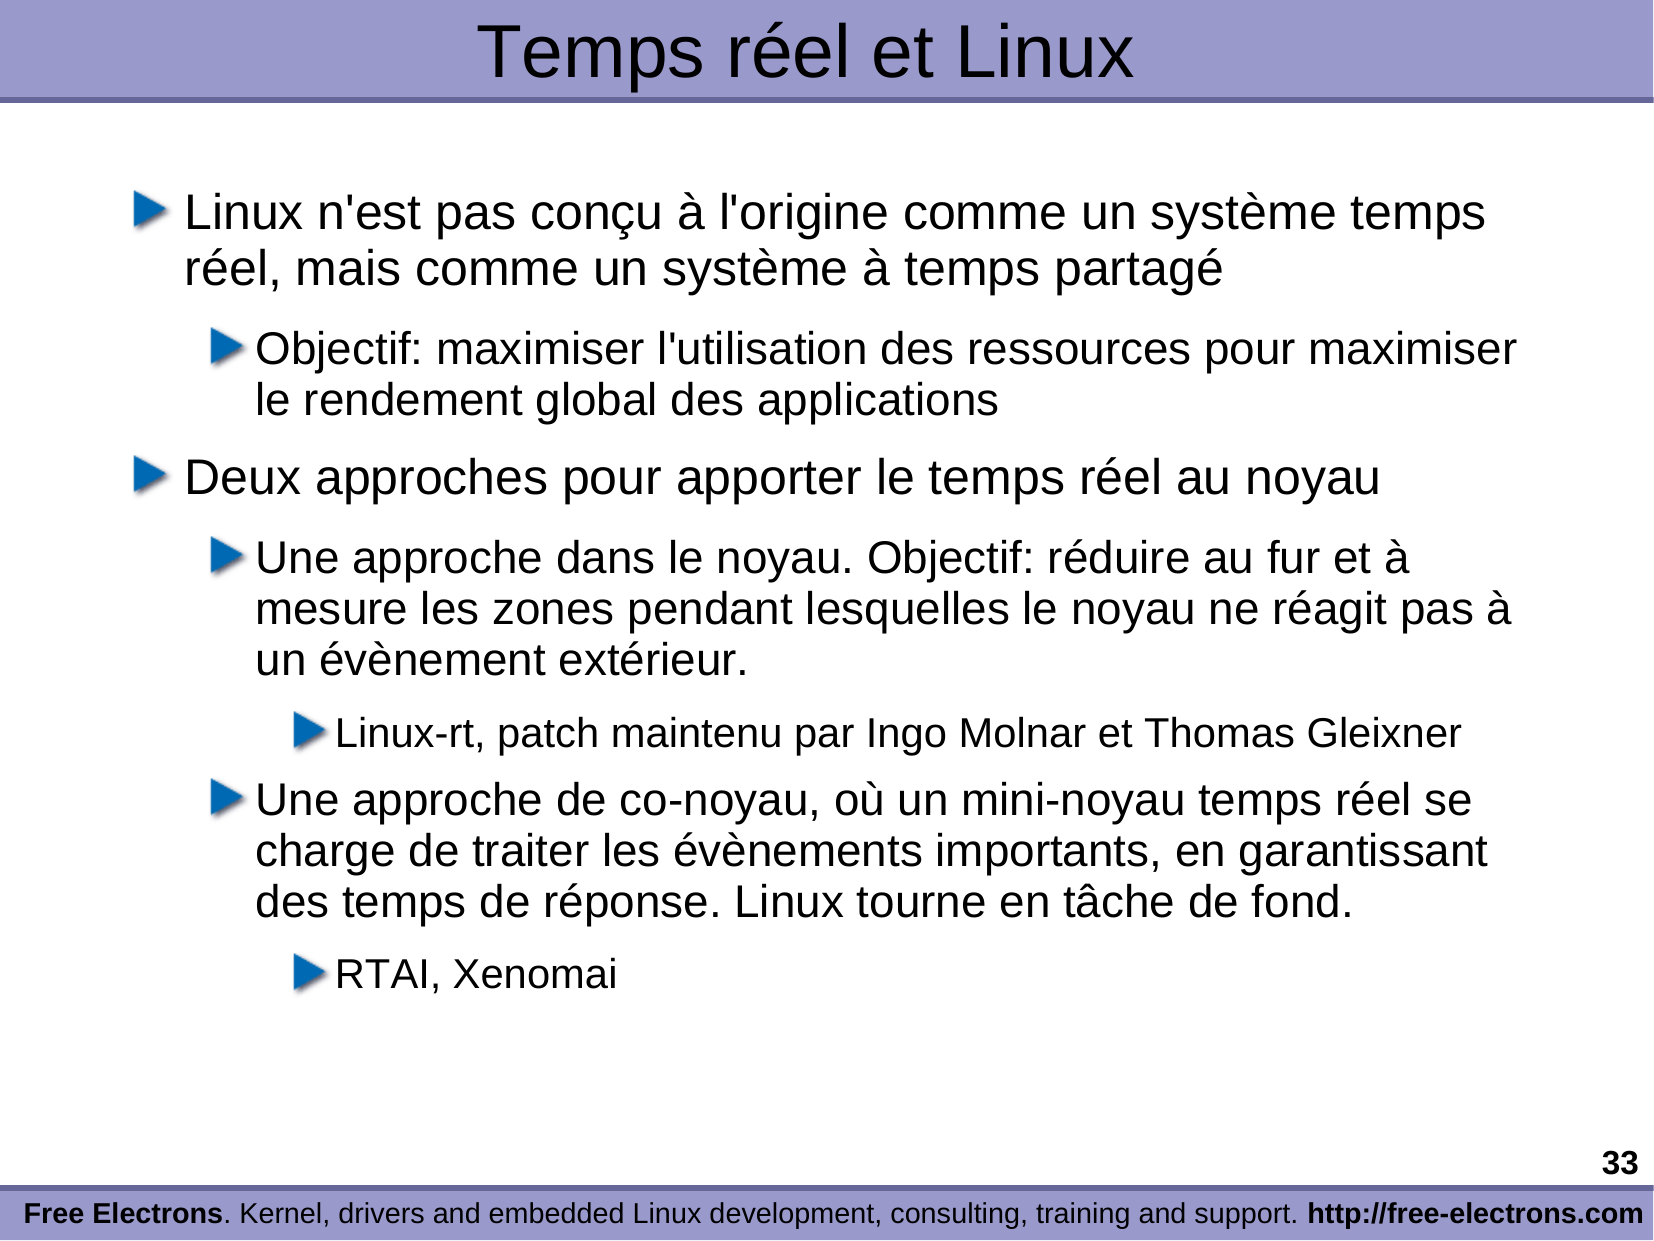

# Temps réel et Linux
Linux n'est pas conçu à l'origine comme un système temps réel, mais comme un système à temps partagé
Objectif: maximiser l'utilisation des ressources pour maximiser le rendement global des applications
Deux approches pour apporter le temps réel au noyau
Une approche dans le noyau. Objectif: réduire au fur et à mesure les zones pendant lesquelles le noyau ne réagit pas à un évènement extérieur.
Linux-rt, patch maintenu par Ingo Molnar et Thomas Gleixner
Une approche de co-noyau, où un mini-noyau temps réel se charge de traiter les évènements importants, en garantissant des temps de réponse. Linux tourne en tâche de fond.
RTAI, Xenomai